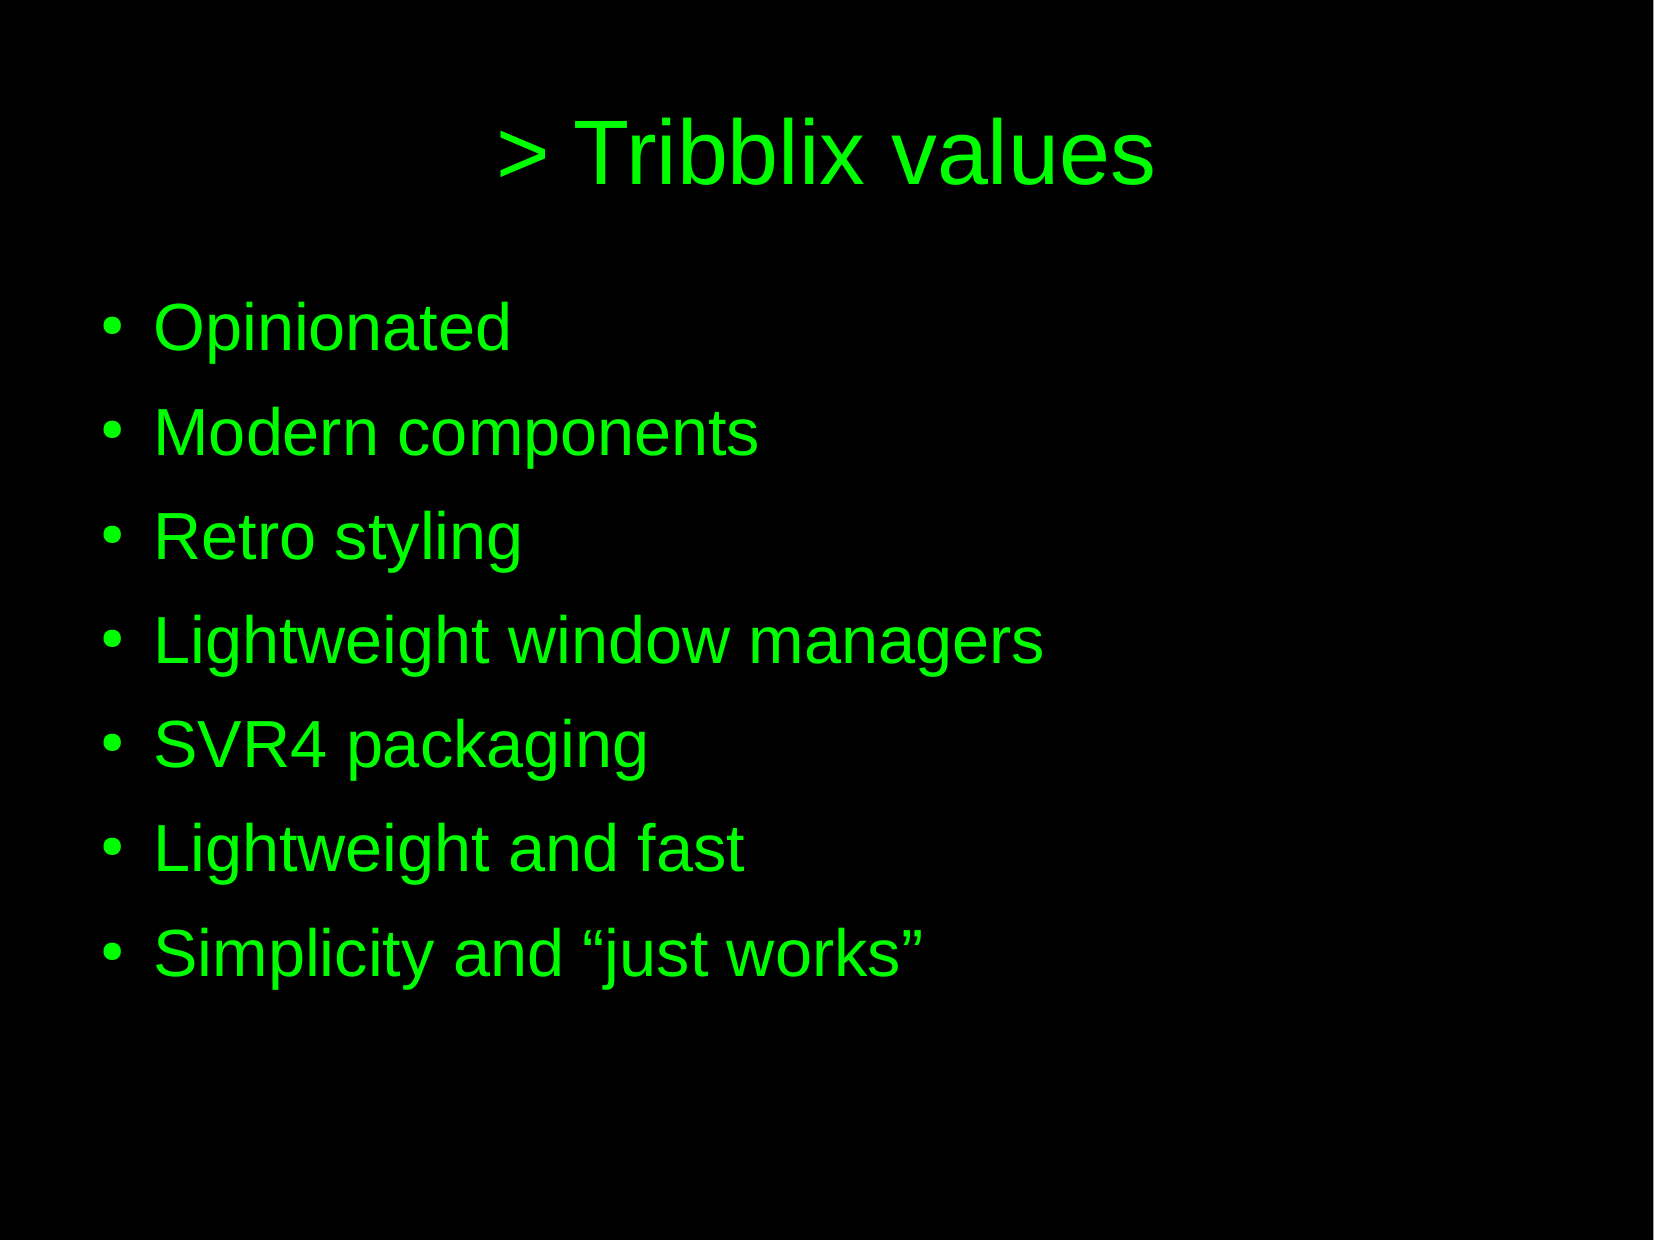

# > Tribblix values
Opinionated
Modern components
Retro styling
Lightweight window managers
SVR4 packaging
Lightweight and fast
Simplicity and “just works”